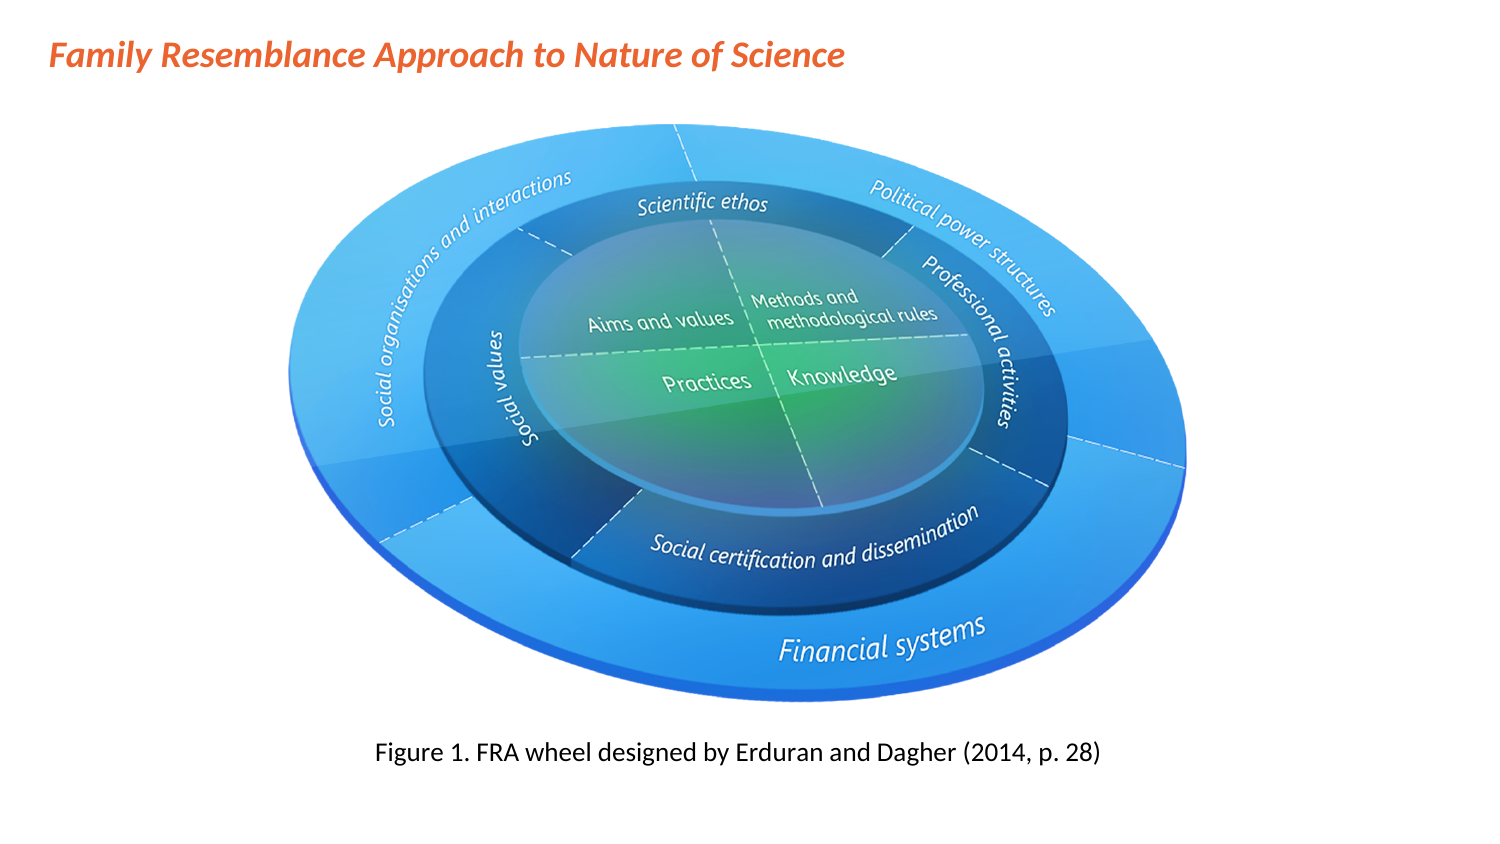

# Family Resemblance Approach to Nature of Science
Figure 1. FRA wheel designed by Erduran and Dagher (2014, p. 28)